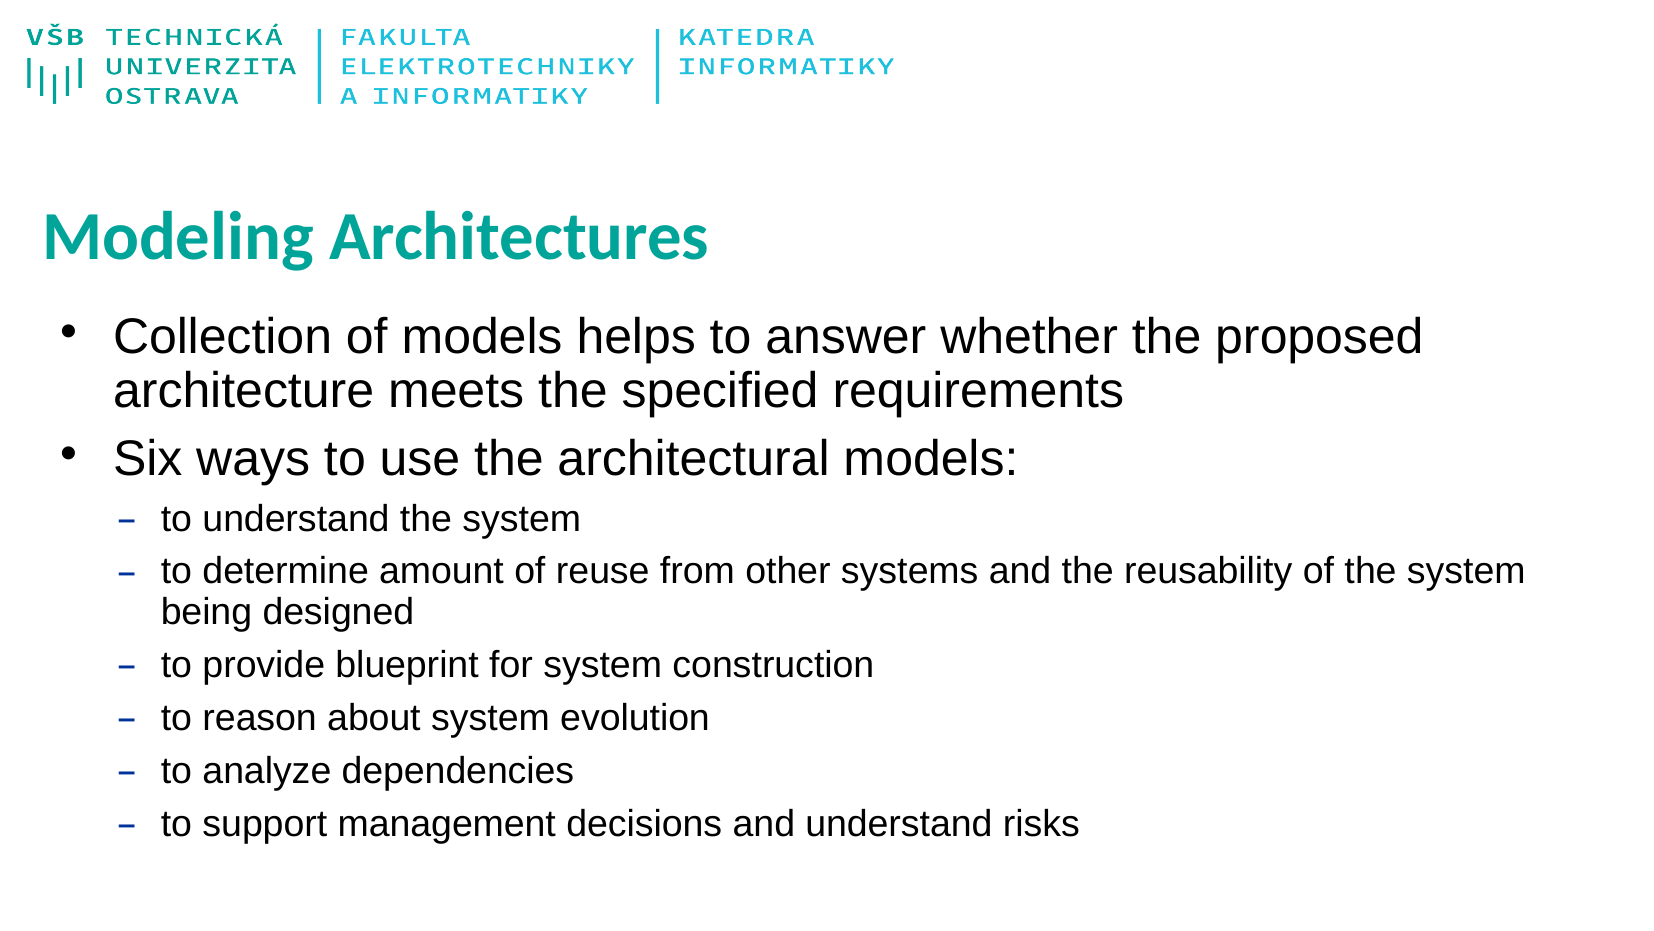

Modeling Architectures
# Collection of models helps to answer whether the proposed architecture meets the specified requirements
Six ways to use the architectural models:
to understand the system
to determine amount of reuse from other systems and the reusability of the system being designed
to provide blueprint for system construction
to reason about system evolution
to analyze dependencies
to support management decisions and understand risks